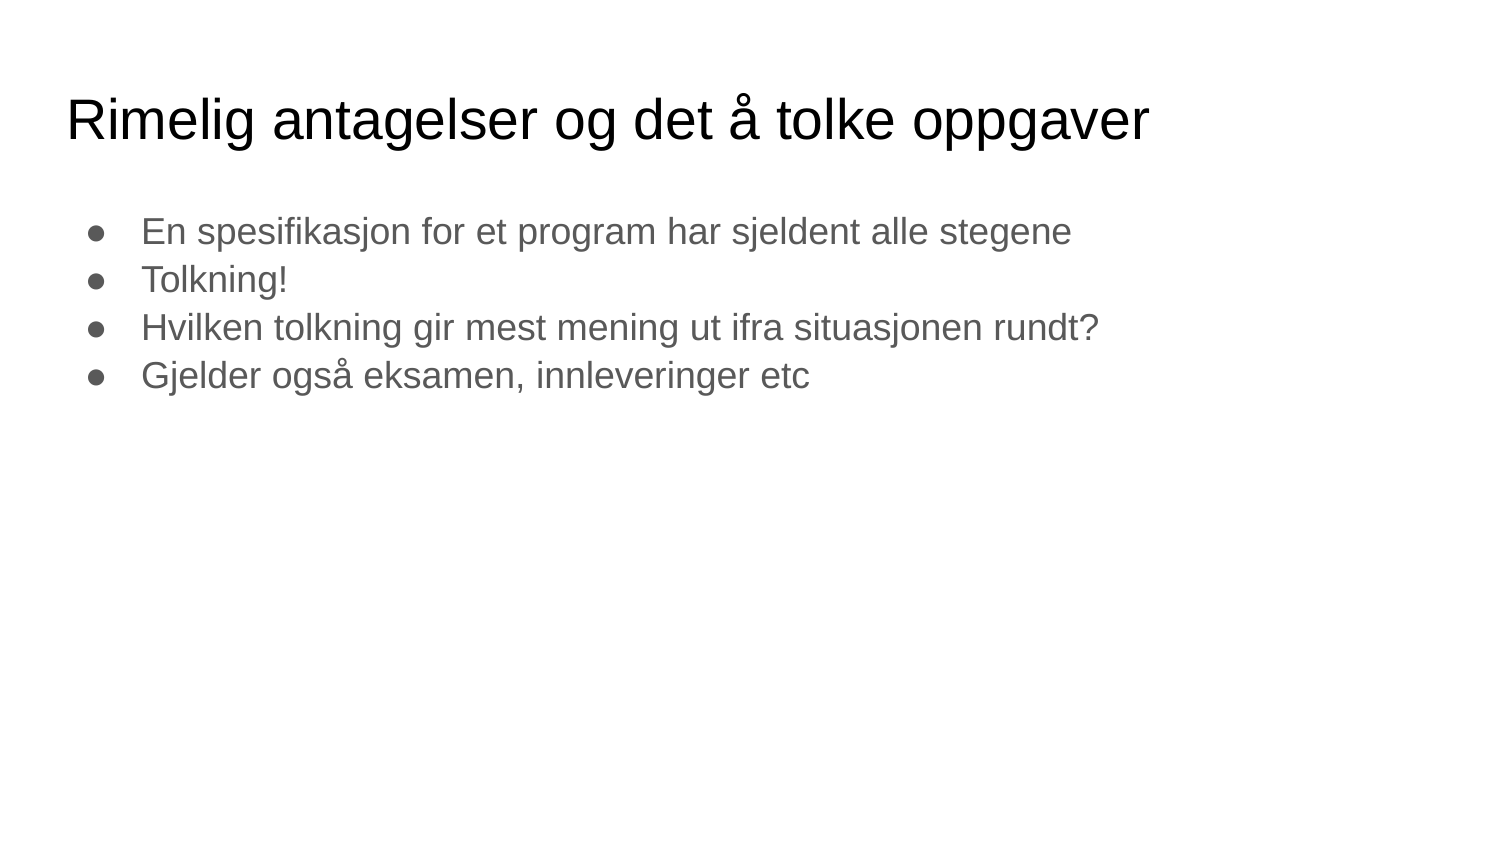

# Rimelig antagelser og det å tolke oppgaver
En spesifikasjon for et program har sjeldent alle stegene
Tolkning!
Hvilken tolkning gir mest mening ut ifra situasjonen rundt?
Gjelder også eksamen, innleveringer etc